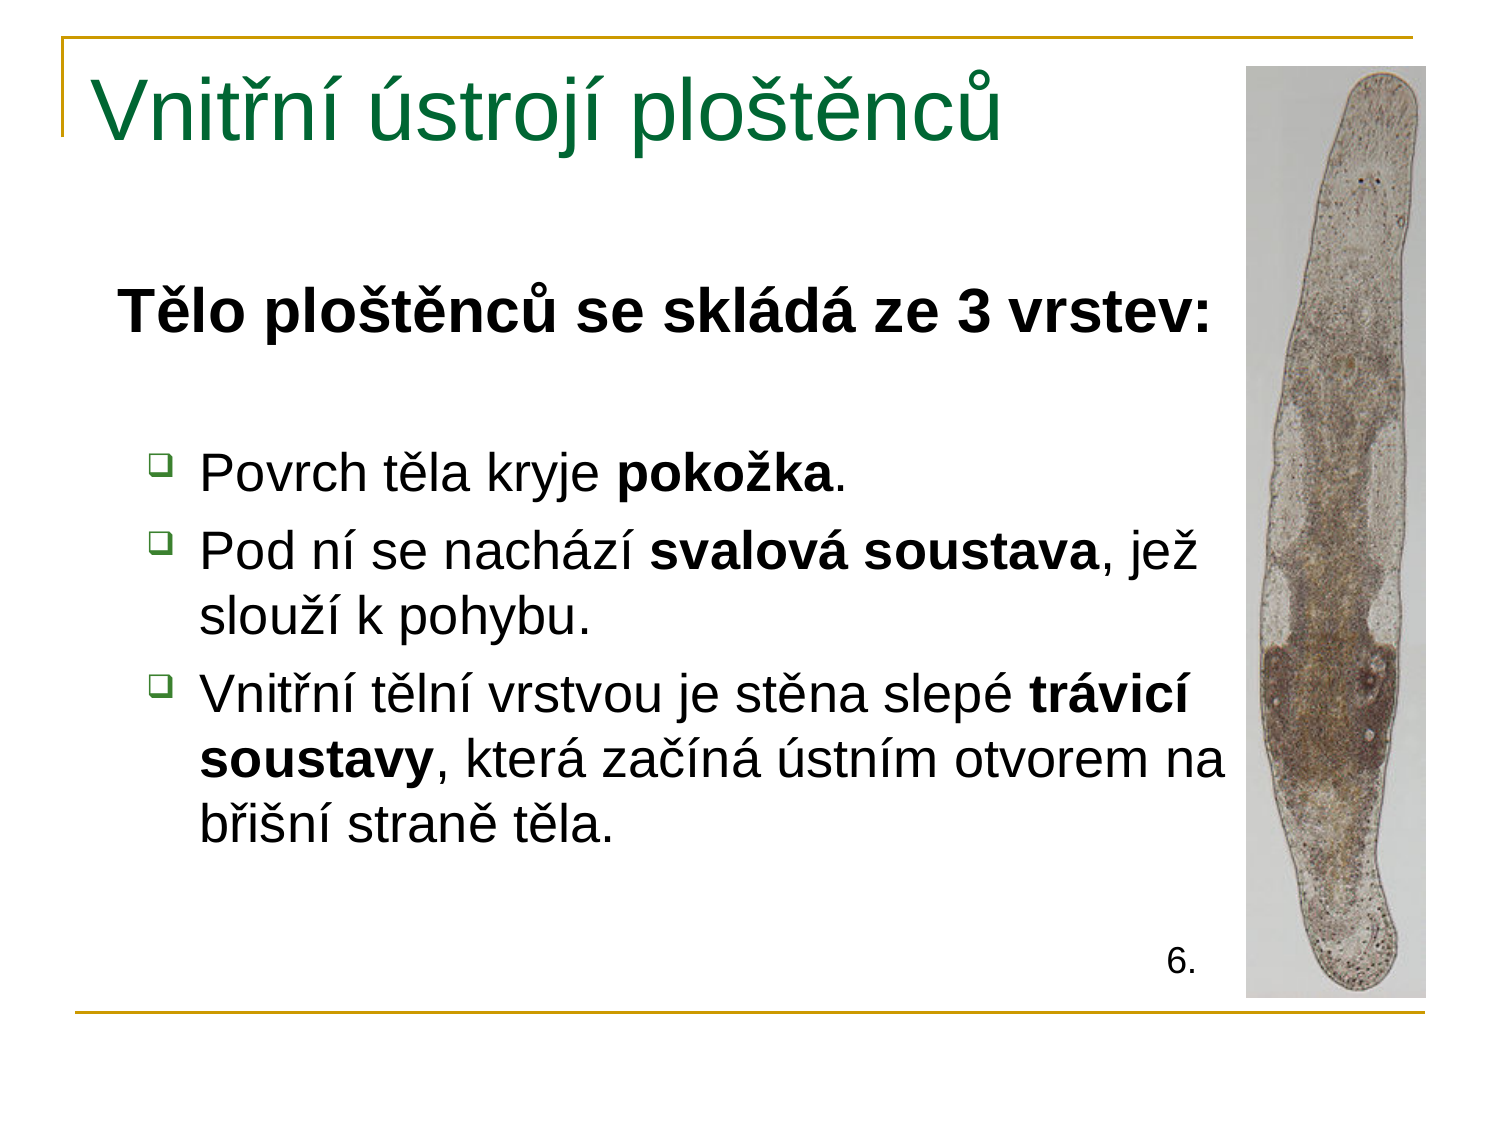

# Vnitřní ústrojí ploštěnců
Tělo ploštěnců se skládá ze 3 vrstev:
Povrch těla kryje pokožka.
Pod ní se nachází svalová soustava, jež slouží k pohybu.
Vnitřní tělní vrstvou je stěna slepé trávicí soustavy, která začíná ústním otvorem na břišní straně těla.
6.